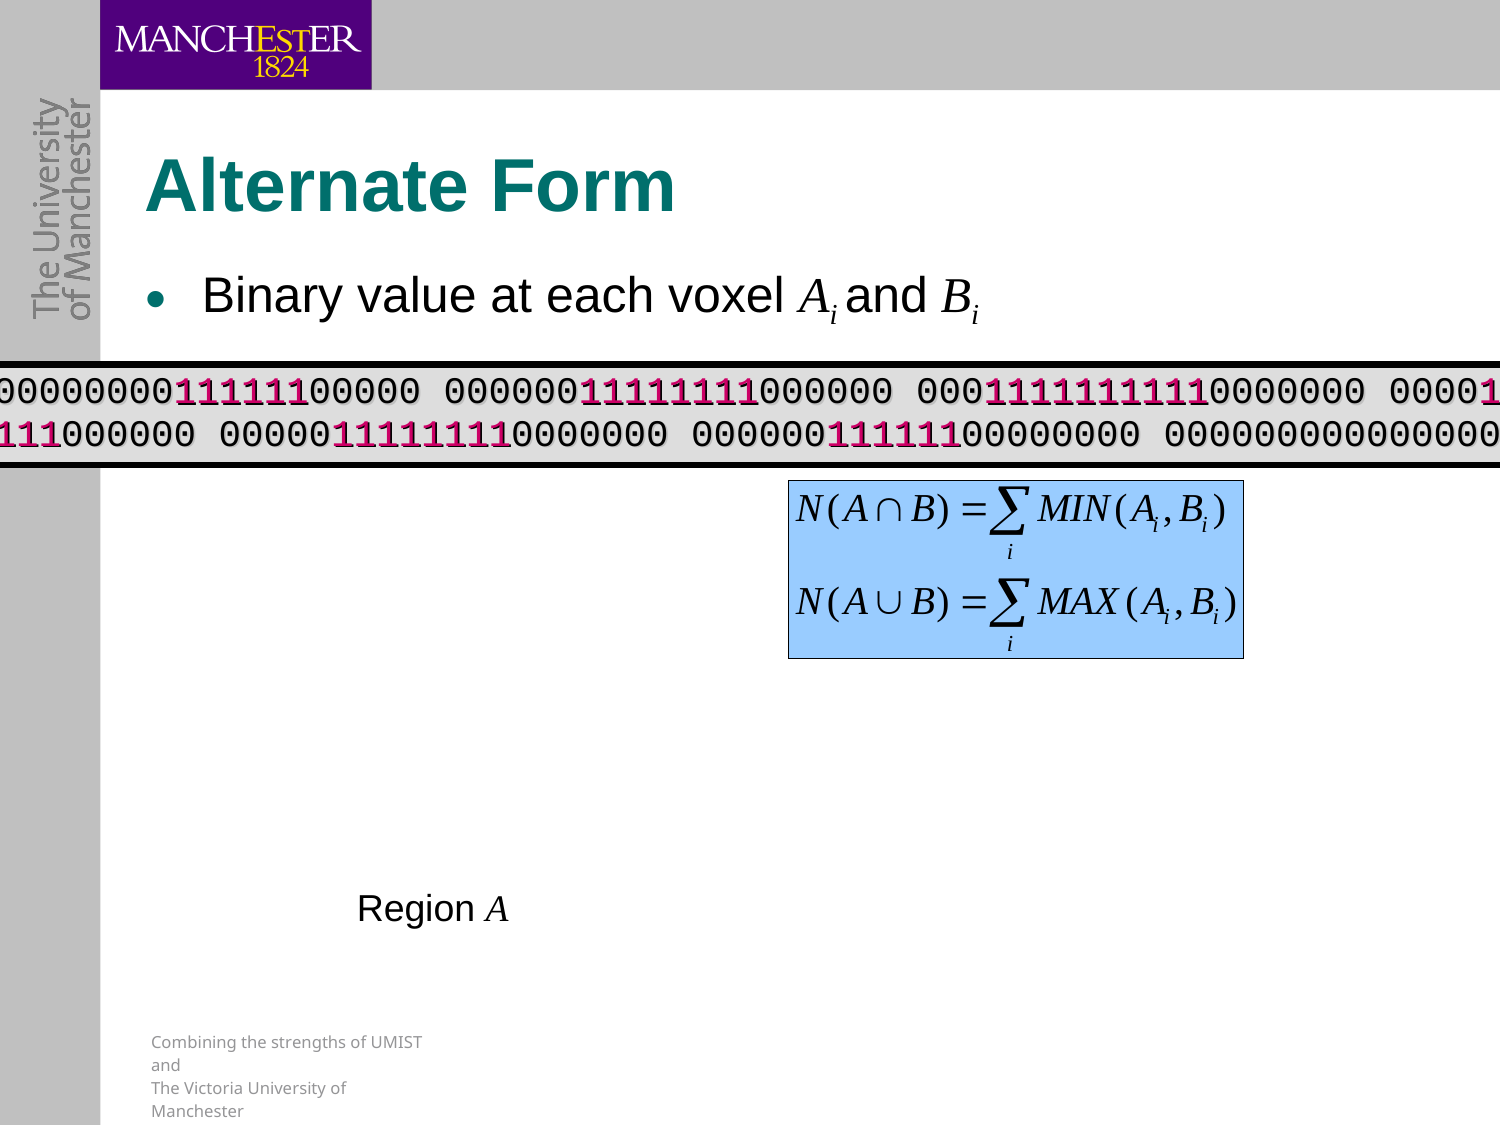

# Alternate Form
Binary value at each voxel Ai and Bi
00000000000000000000 00000000000111110000 00000000011111100000 00000011111111000000 00011111111110000000 00001111111111000000
00000111111111100000 00000111111111000000 00000111111110000000 00000011111100000000 00000000000000000000
Region A